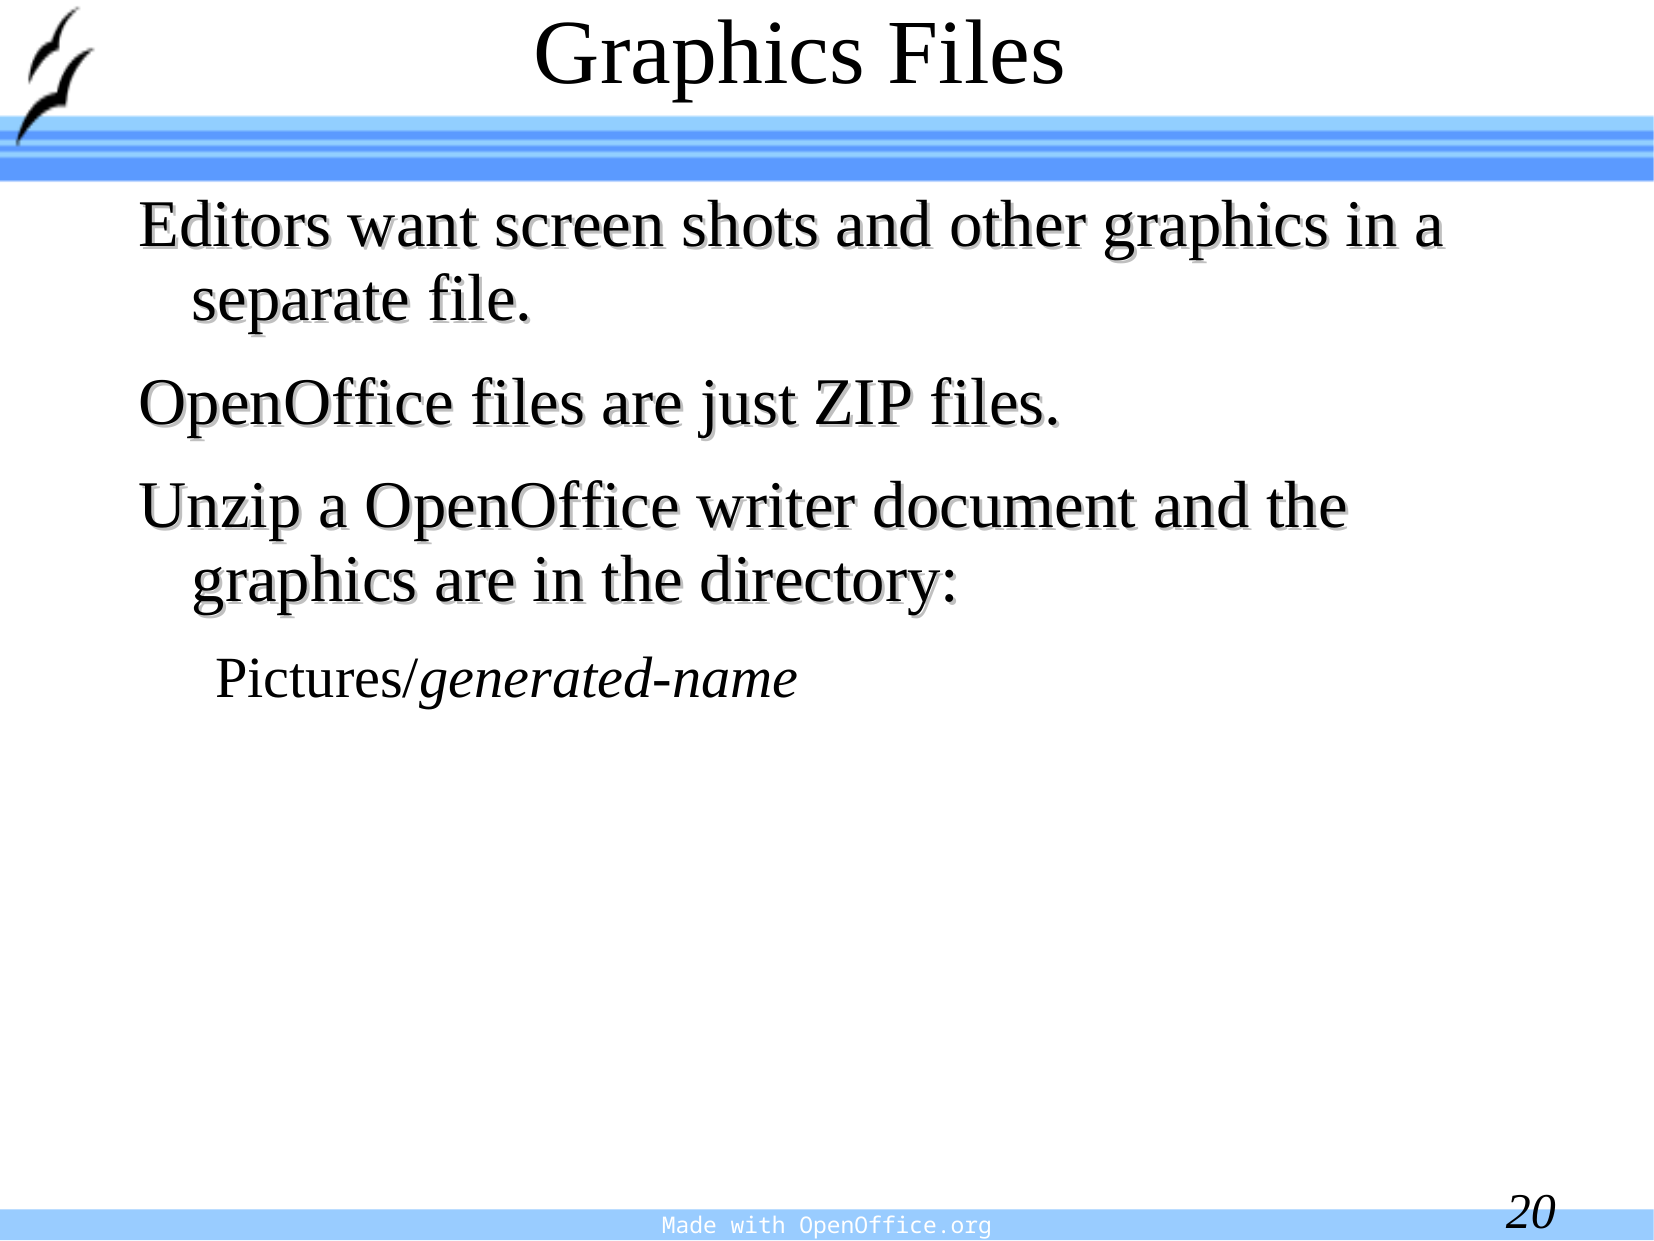

# Graphics Files
Editors want screen shots and other graphics in a separate file.
OpenOffice files are just ZIP files.
Unzip a OpenOffice writer document and the graphics are in the directory:
Pictures/generated-name